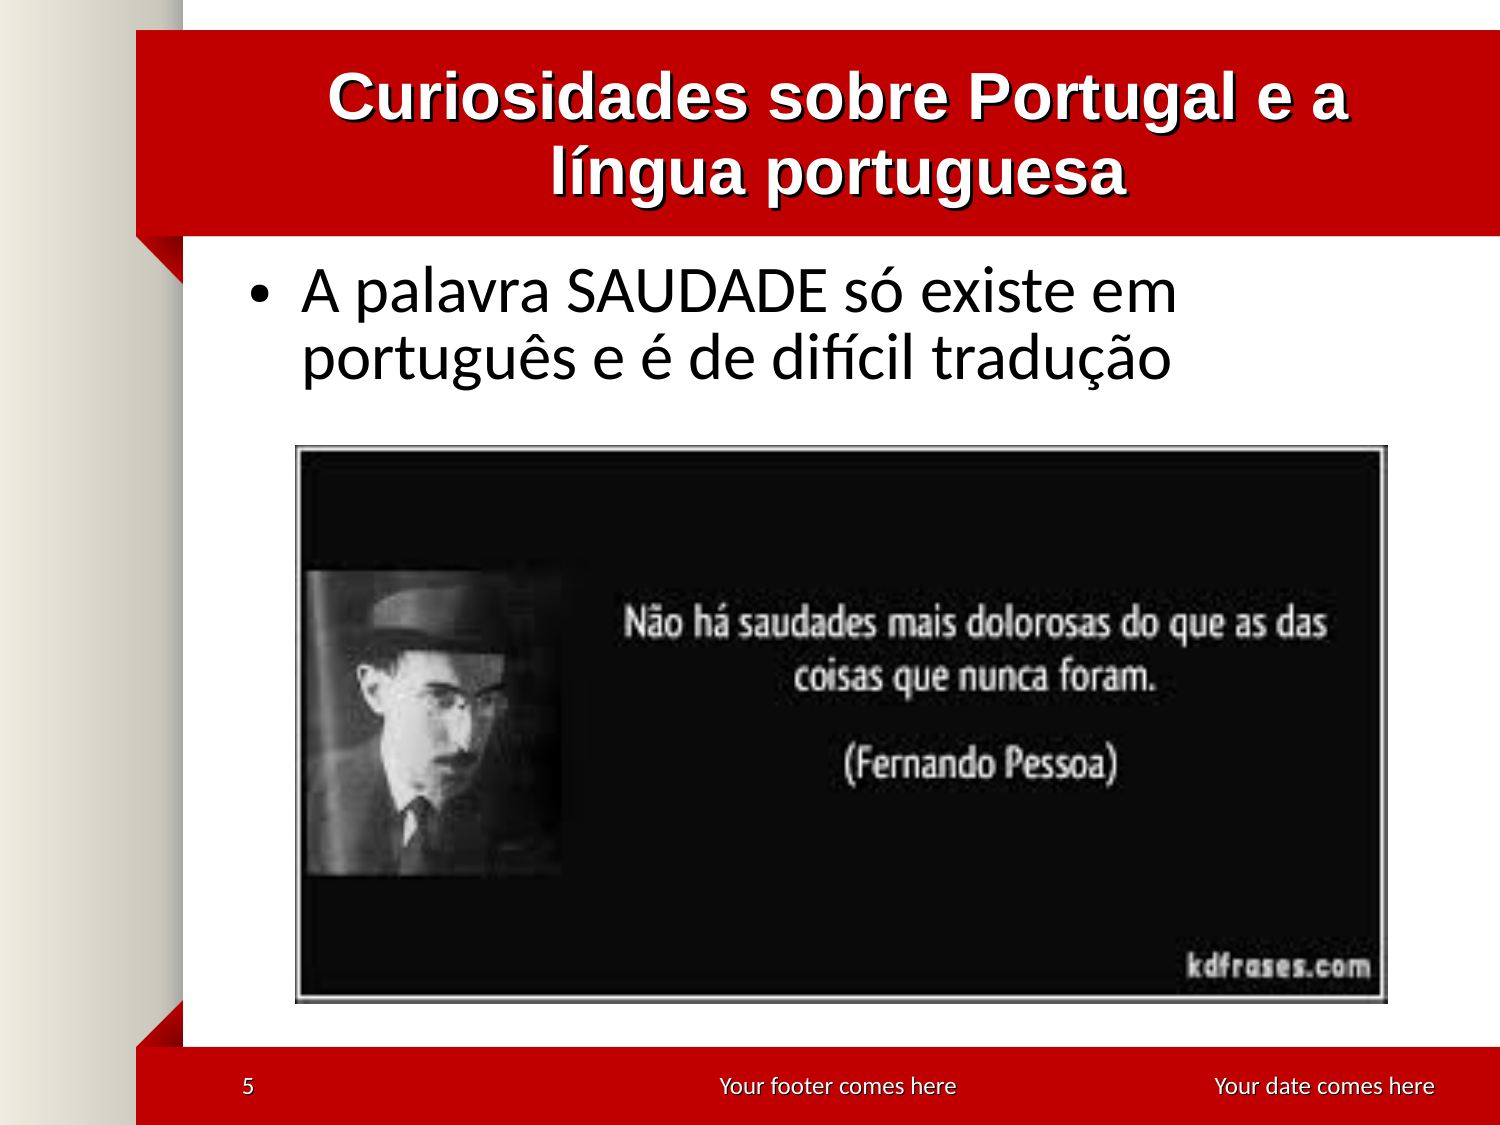

# Curiosidades sobre Portugal e a língua portuguesa
A palavra SAUDADE só existe em português e é de difícil tradução
5
Your date here